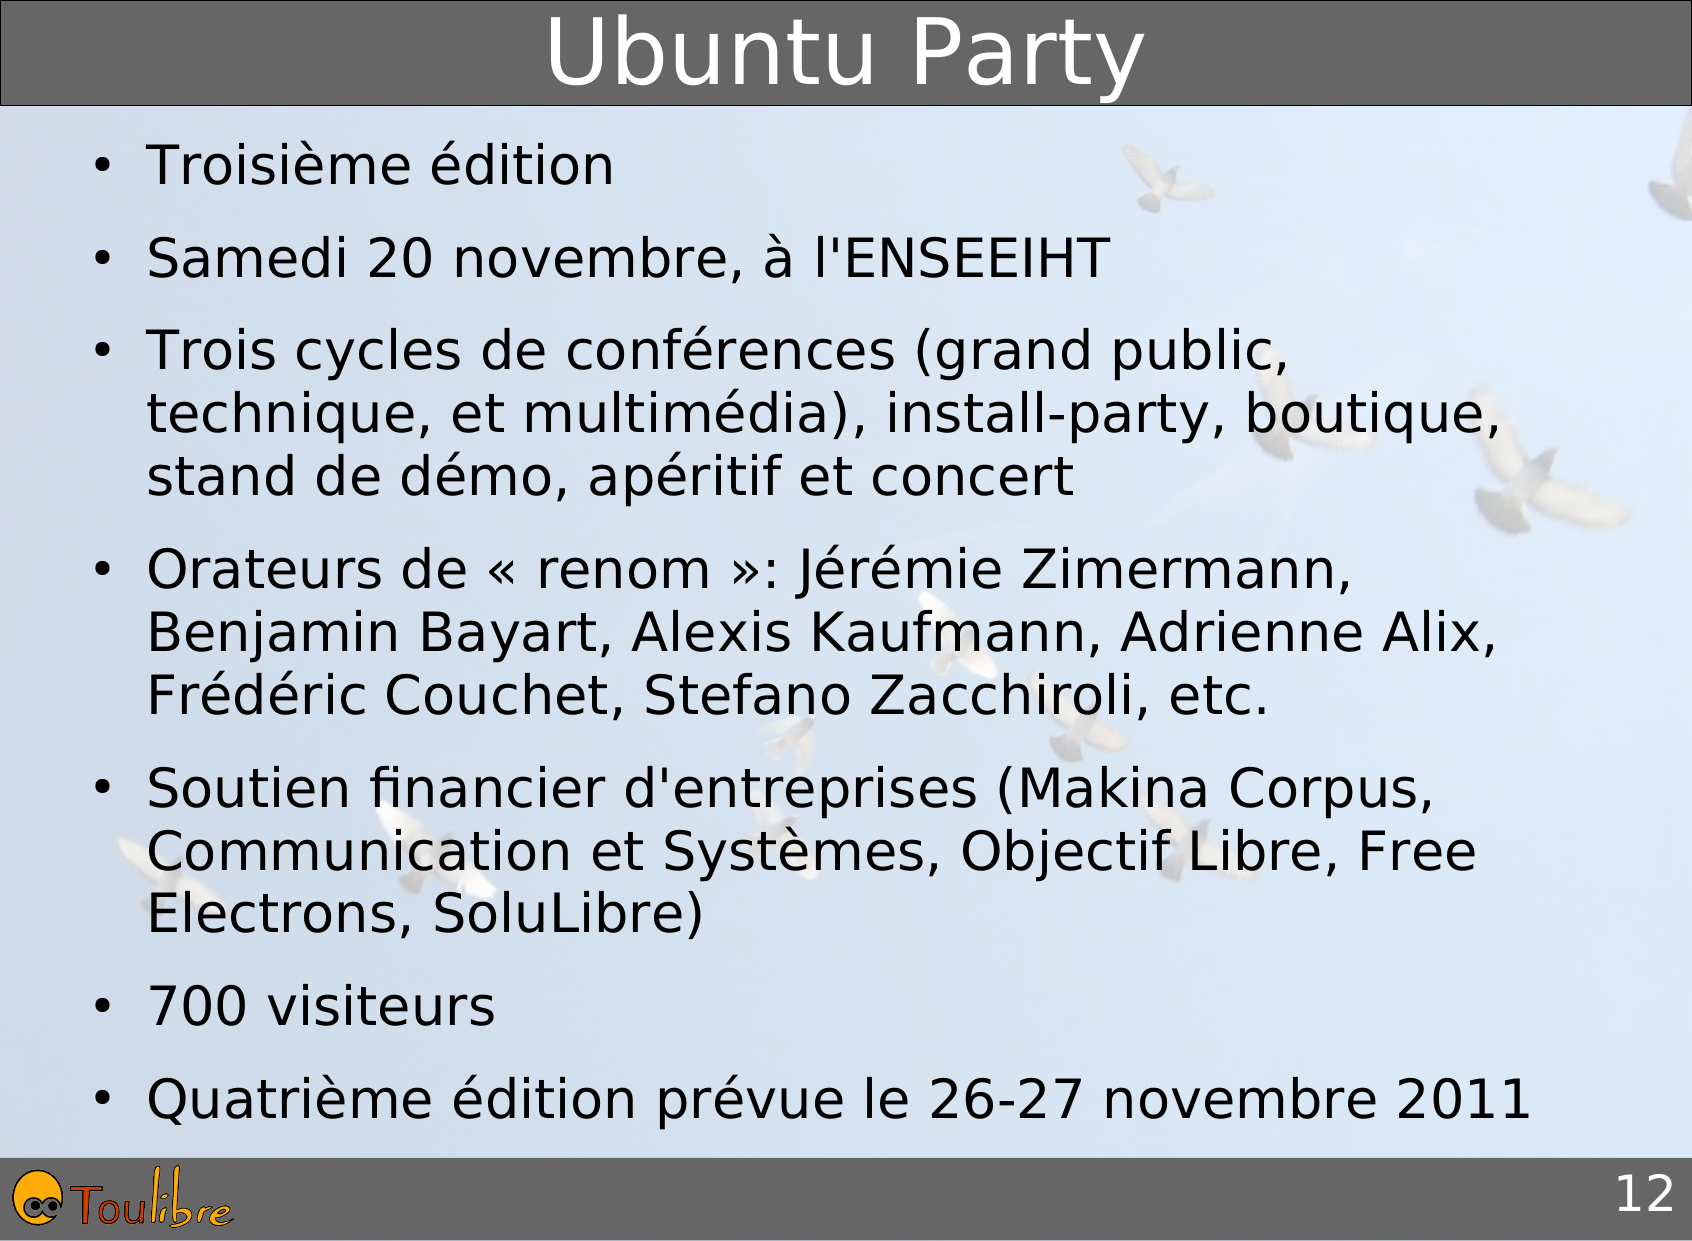

# Ubuntu Party
Troisième édition
Samedi 20 novembre, à l'ENSEEIHT
Trois cycles de conférences (grand public, technique, et multimédia), install-party, boutique, stand de démo, apéritif et concert
Orateurs de « renom »: Jérémie Zimermann, Benjamin Bayart, Alexis Kaufmann, Adrienne Alix, Frédéric Couchet, Stefano Zacchiroli, etc.
Soutien financier d'entreprises (Makina Corpus, Communication et Systèmes, Objectif Libre, Free Electrons, SoluLibre)
700 visiteurs
Quatrième édition prévue le 26-27 novembre 2011